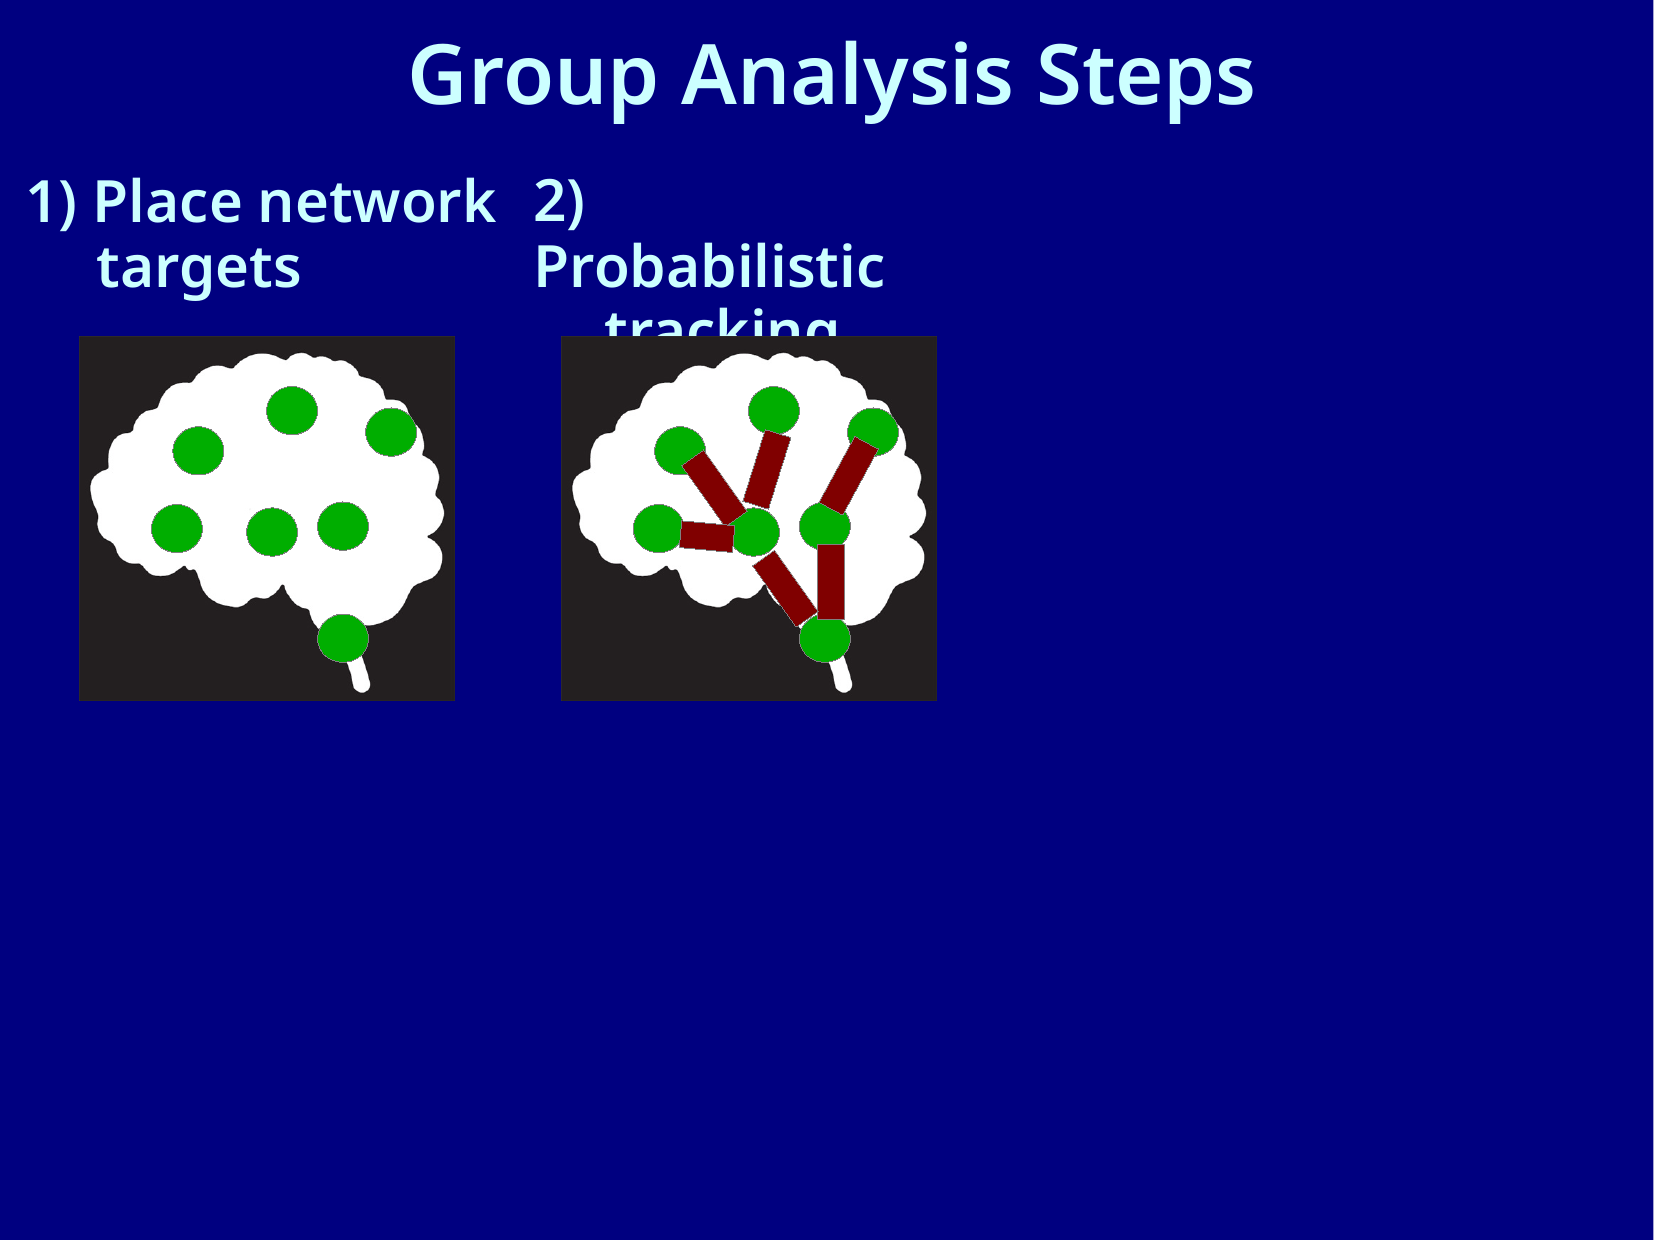

# Group Analysis Steps
1) Place network
targets
2) Probabilistic
tracking
Summation:
wide brain coverage